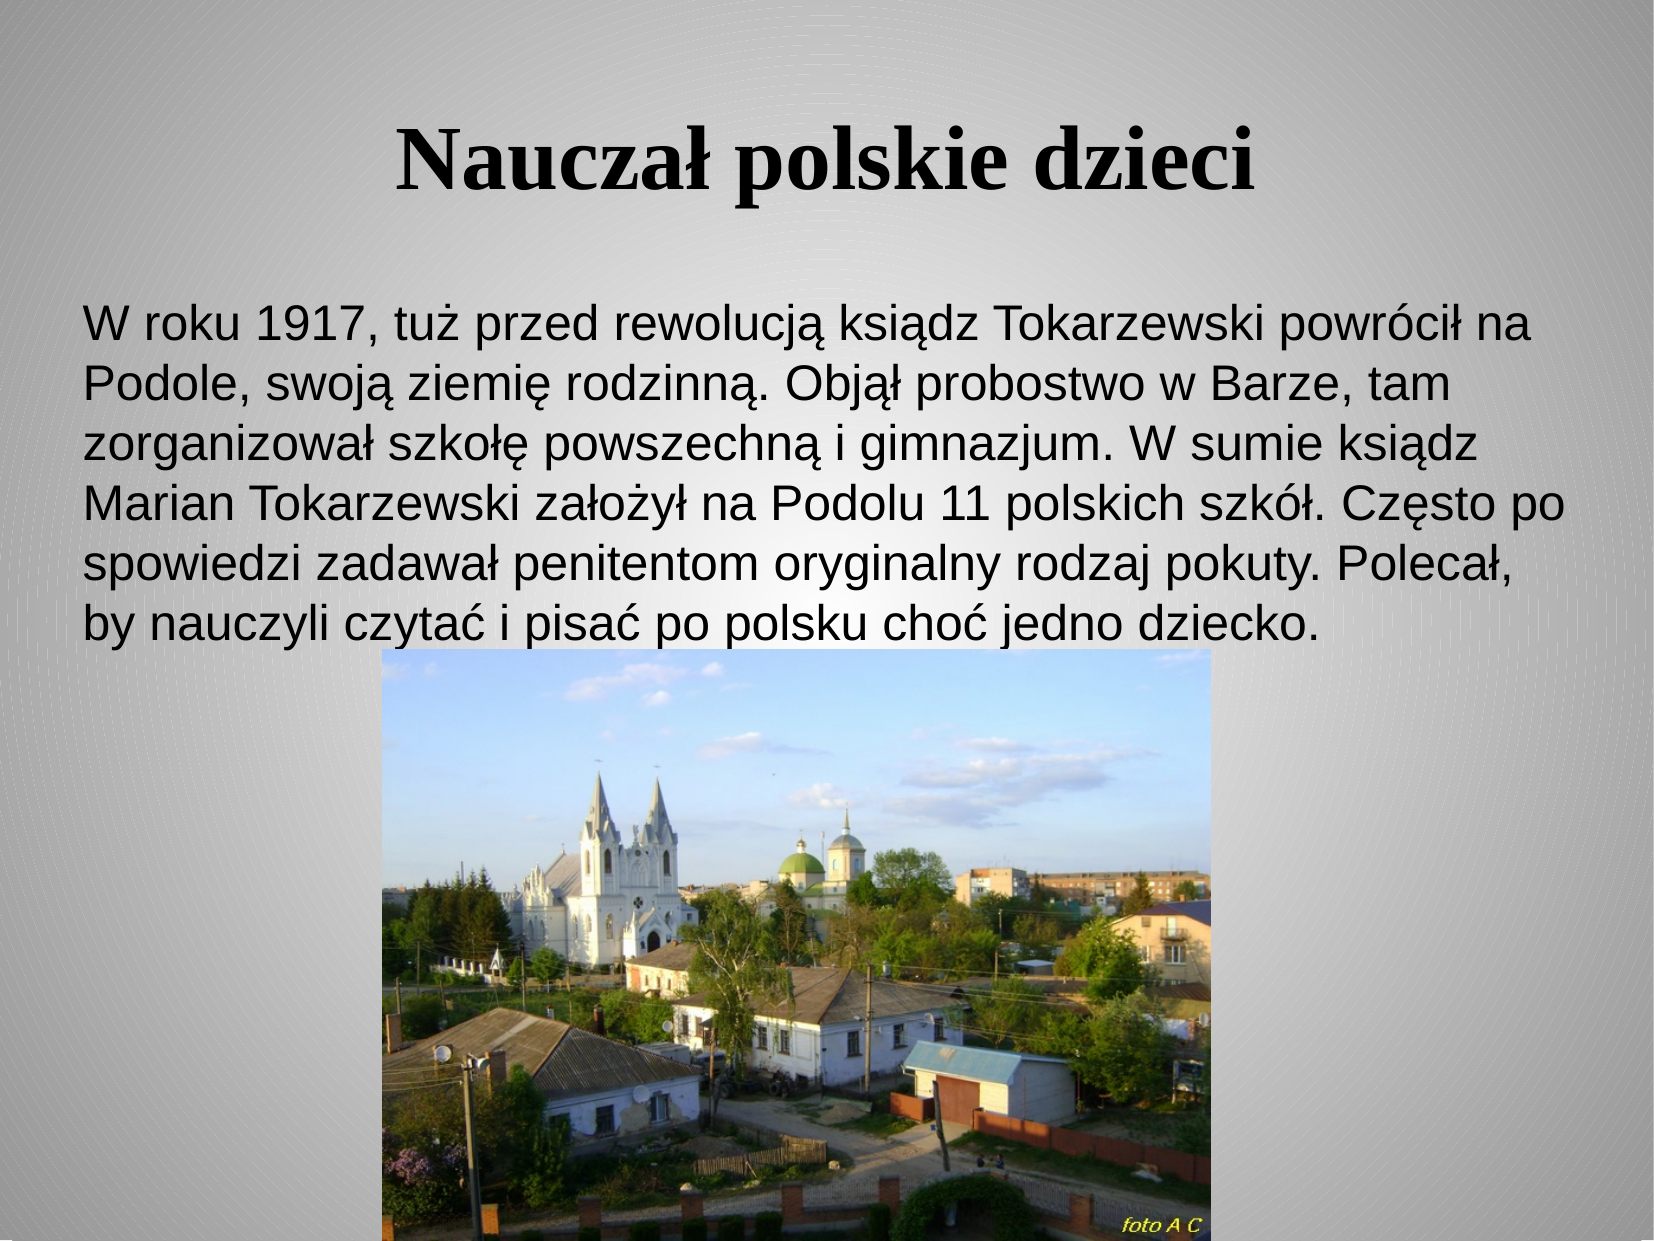

# Nauczał polskie dzieci
W roku 1917, tuż przed rewolucją ksiądz Tokarzewski powrócił na Podole, swoją ziemię rodzinną. Objął probostwo w Barze, tam zorganizował szkołę powszechną i gimnazjum. W sumie ksiądz Marian Tokarzewski założył na Podolu 11 polskich szkół. Często po spowiedzi zadawał penitentom oryginalny rodzaj pokuty. Polecał, by nauczyli czytać i pisać po polsku choć jedno dziecko.